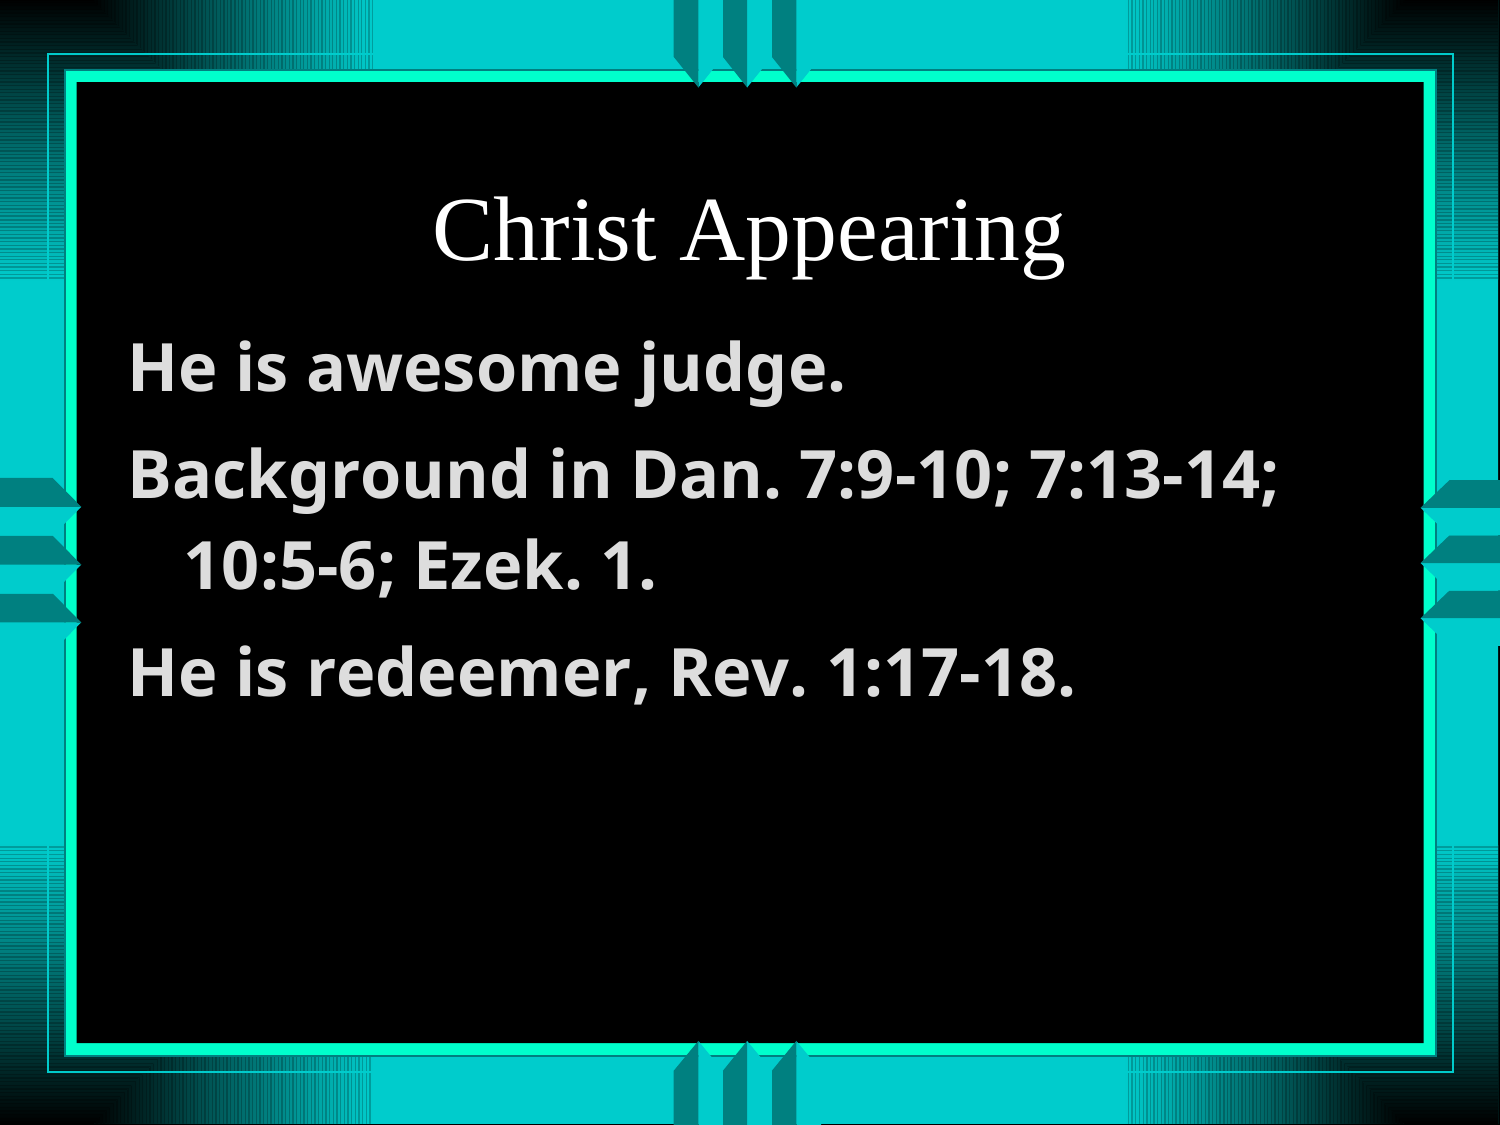

# Christ Appearing
He is awesome judge.
Background in Dan. 7:9-10; 7:13-14; 10:5-6; Ezek. 1.
He is redeemer, Rev. 1:17-18.